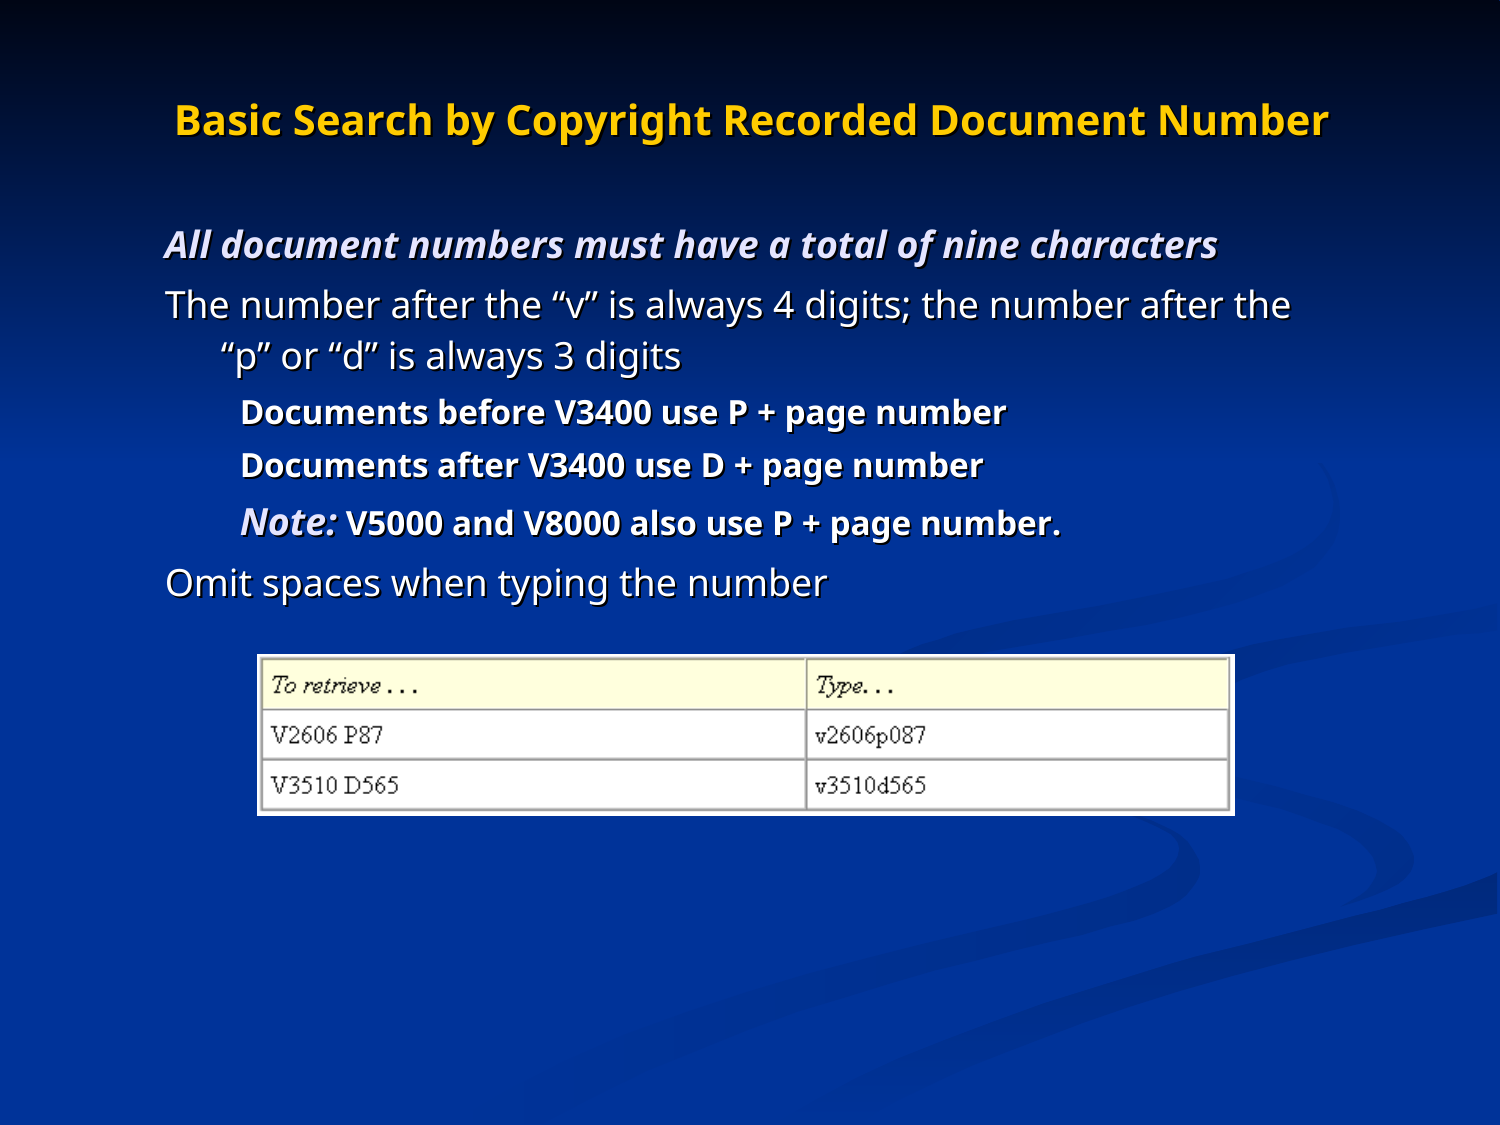

# Basic Search by Copyright Recorded Document Number
All document numbers must have a total of nine characters
The number after the “v” is always 4 digits; the number after the “p” or “d” is always 3 digits
Documents before V3400 use P + page number
Documents after V3400 use D + page number
Note: V5000 and V8000 also use P + page number.
Omit spaces when typing the number